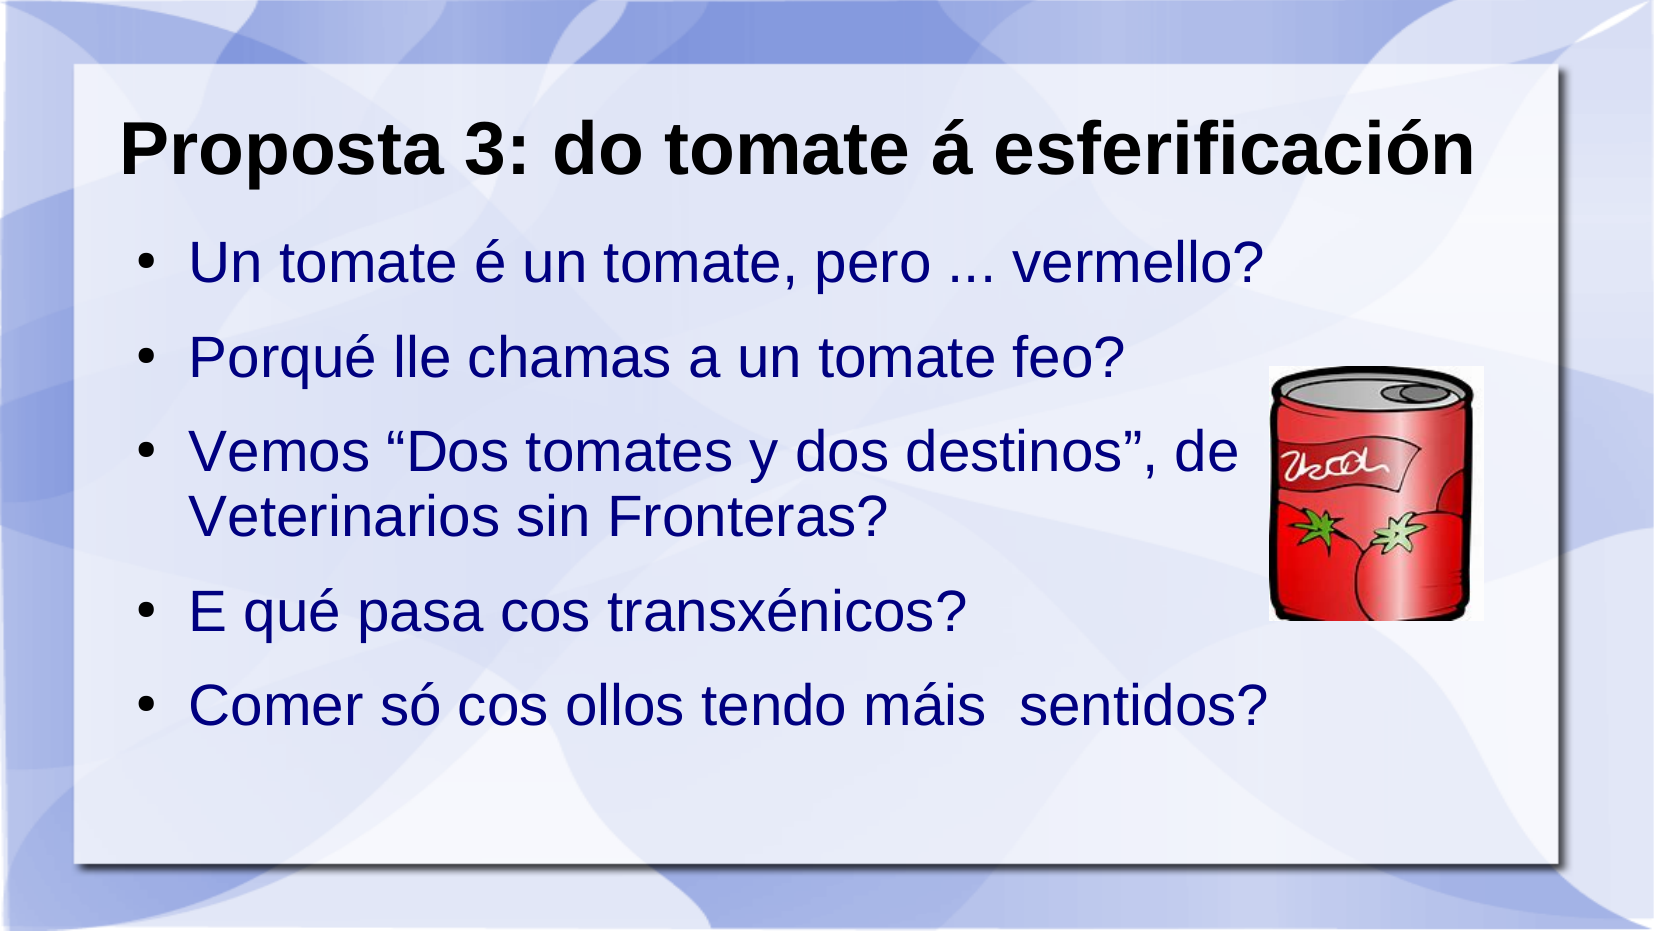

# Proposta 3: do tomate á esferificación
Un tomate é un tomate, pero ... vermello?
Porqué lle chamas a un tomate feo?
Vemos “Dos tomates y dos destinos”, de Veterinarios sin Fronteras?
E qué pasa cos transxénicos?
Comer só cos ollos tendo máis sentidos?